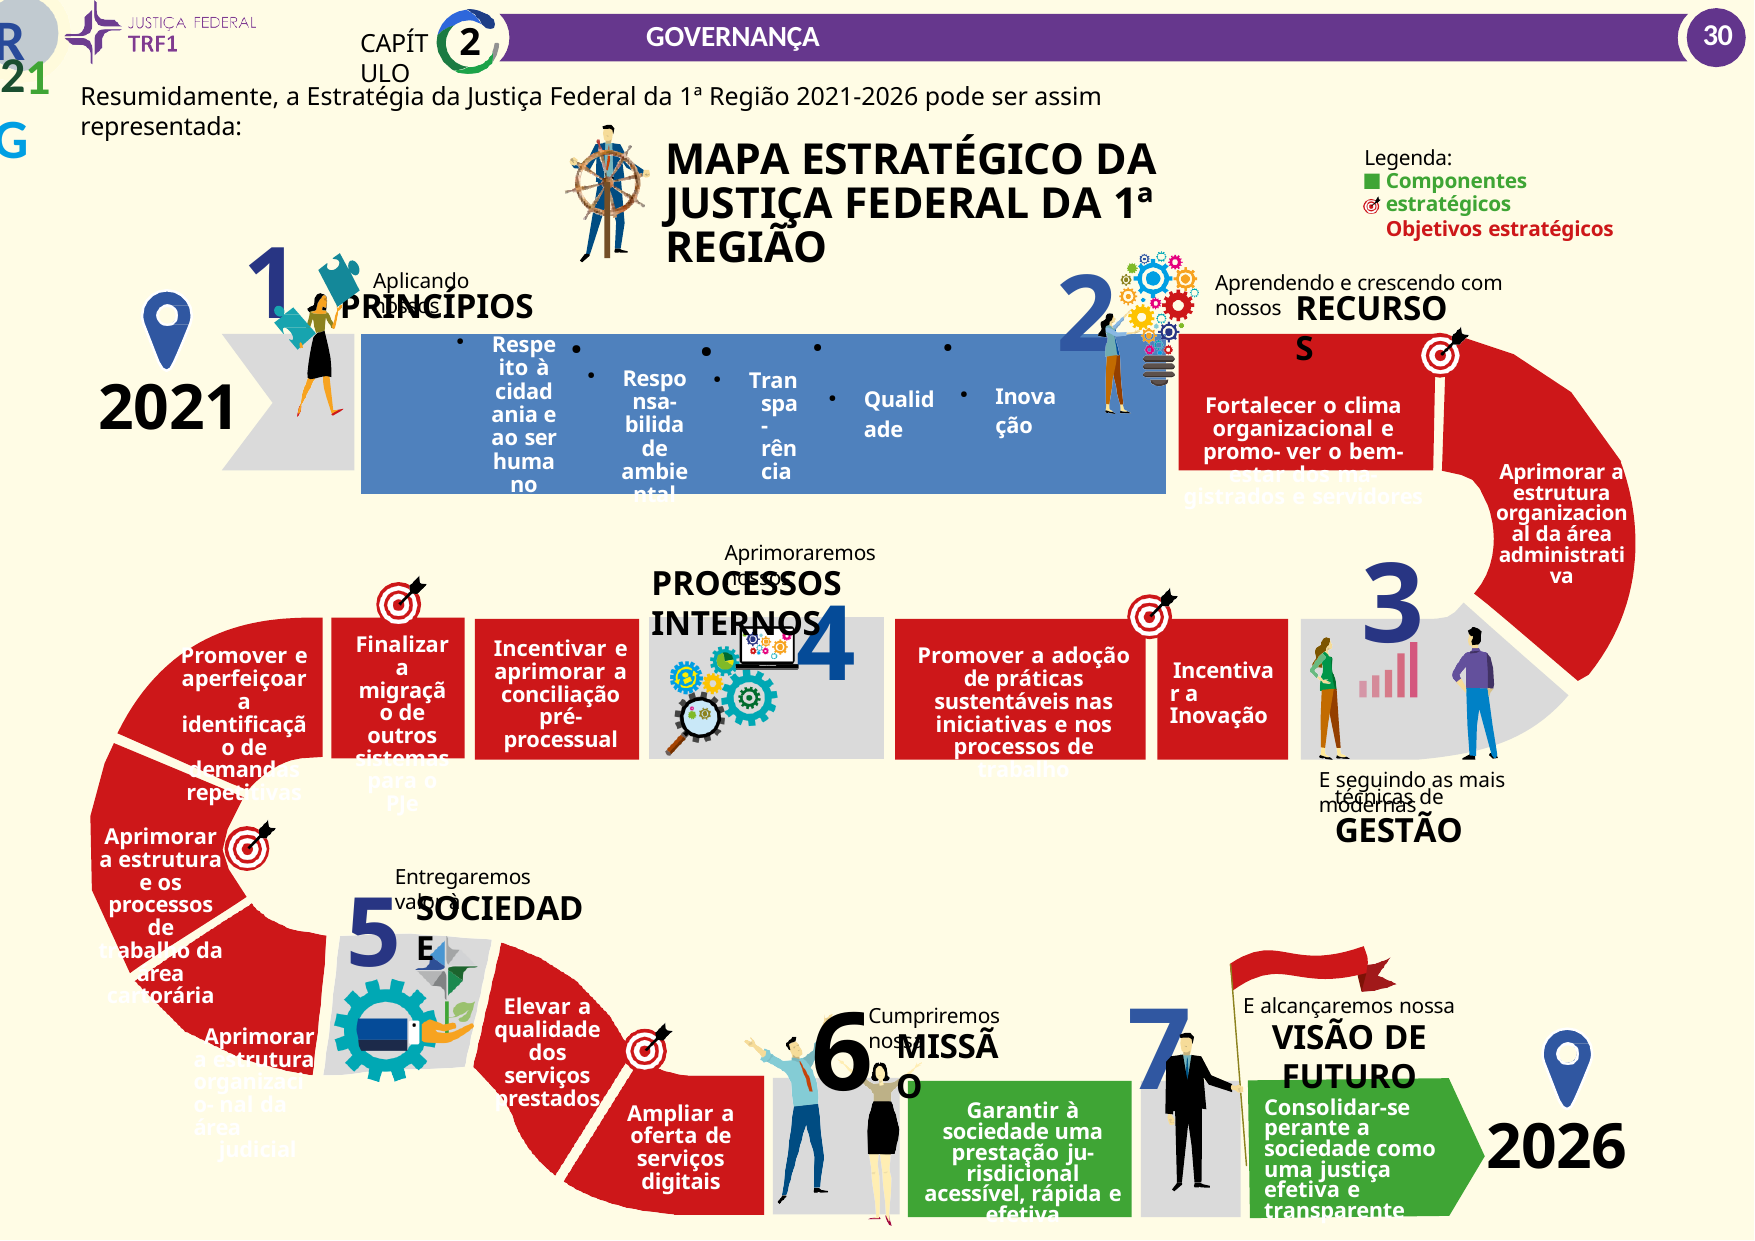

RG
30
21
GOVERNANÇA
2
CAPÍTULO
Resumidamente, a Estratégia da Justiça Federal da 1ª Região 2021-2026 pode ser assim representada:
MAPA ESTRATÉGICO DA JUSTIÇA FEDERAL DA 1ª REGIÃO
Legenda:
Componentes estratégicos
Objetivos estratégicos
2
1 PRINCÍPIOS
2021
Aplicando nossos
Aprendendo e crescendo com nossos
RECURSOS
Fortalecer o clima organizacional e promo- ver o bem-estar dos ma- gistrados e servidores
| | Respeito à cidadania e ao ser humano | Responsa- bilidade ambiental | Transpa- rência | Qualidade | Inovação | |
| --- | --- | --- | --- | --- | --- | --- |
Ética
Aprimorar a estrutura organizacional da área administrativa
3
Aprimoraremos nossos
PROCESSOS INTERNOS
4
Incentivar e aprimorar a conciliação pré-processual
Finalizar a migração de outros sistemas para o PJe
Promover a adoção de práticas sustentáveis nas iniciativas e nos processos de trabalho
Promover e aperfeiçoar a identificação de demandas repetitivas
Aprimorar a estrutura e os processos de trabalho da área cartorária
Aprimorar a estrutura organizacio- nal da área
judicial
Incentivar a Inovação
E seguindo as mais modernas
técnicas de GESTÃO
Entregaremos valor à
5
SOCIEDADE
7
6
Elevar a qualidade dos serviços prestados
E alcançaremos nossa
VISÃO DE FUTURO
Cumpriremos nossa
MISSÃO
Consolidar-se perante a sociedade como uma justiça efetiva e transparente
Garantir à sociedade uma prestação ju- risdicional acessível, rápida e efetiva
Ampliar a oferta de serviços digitais
2026